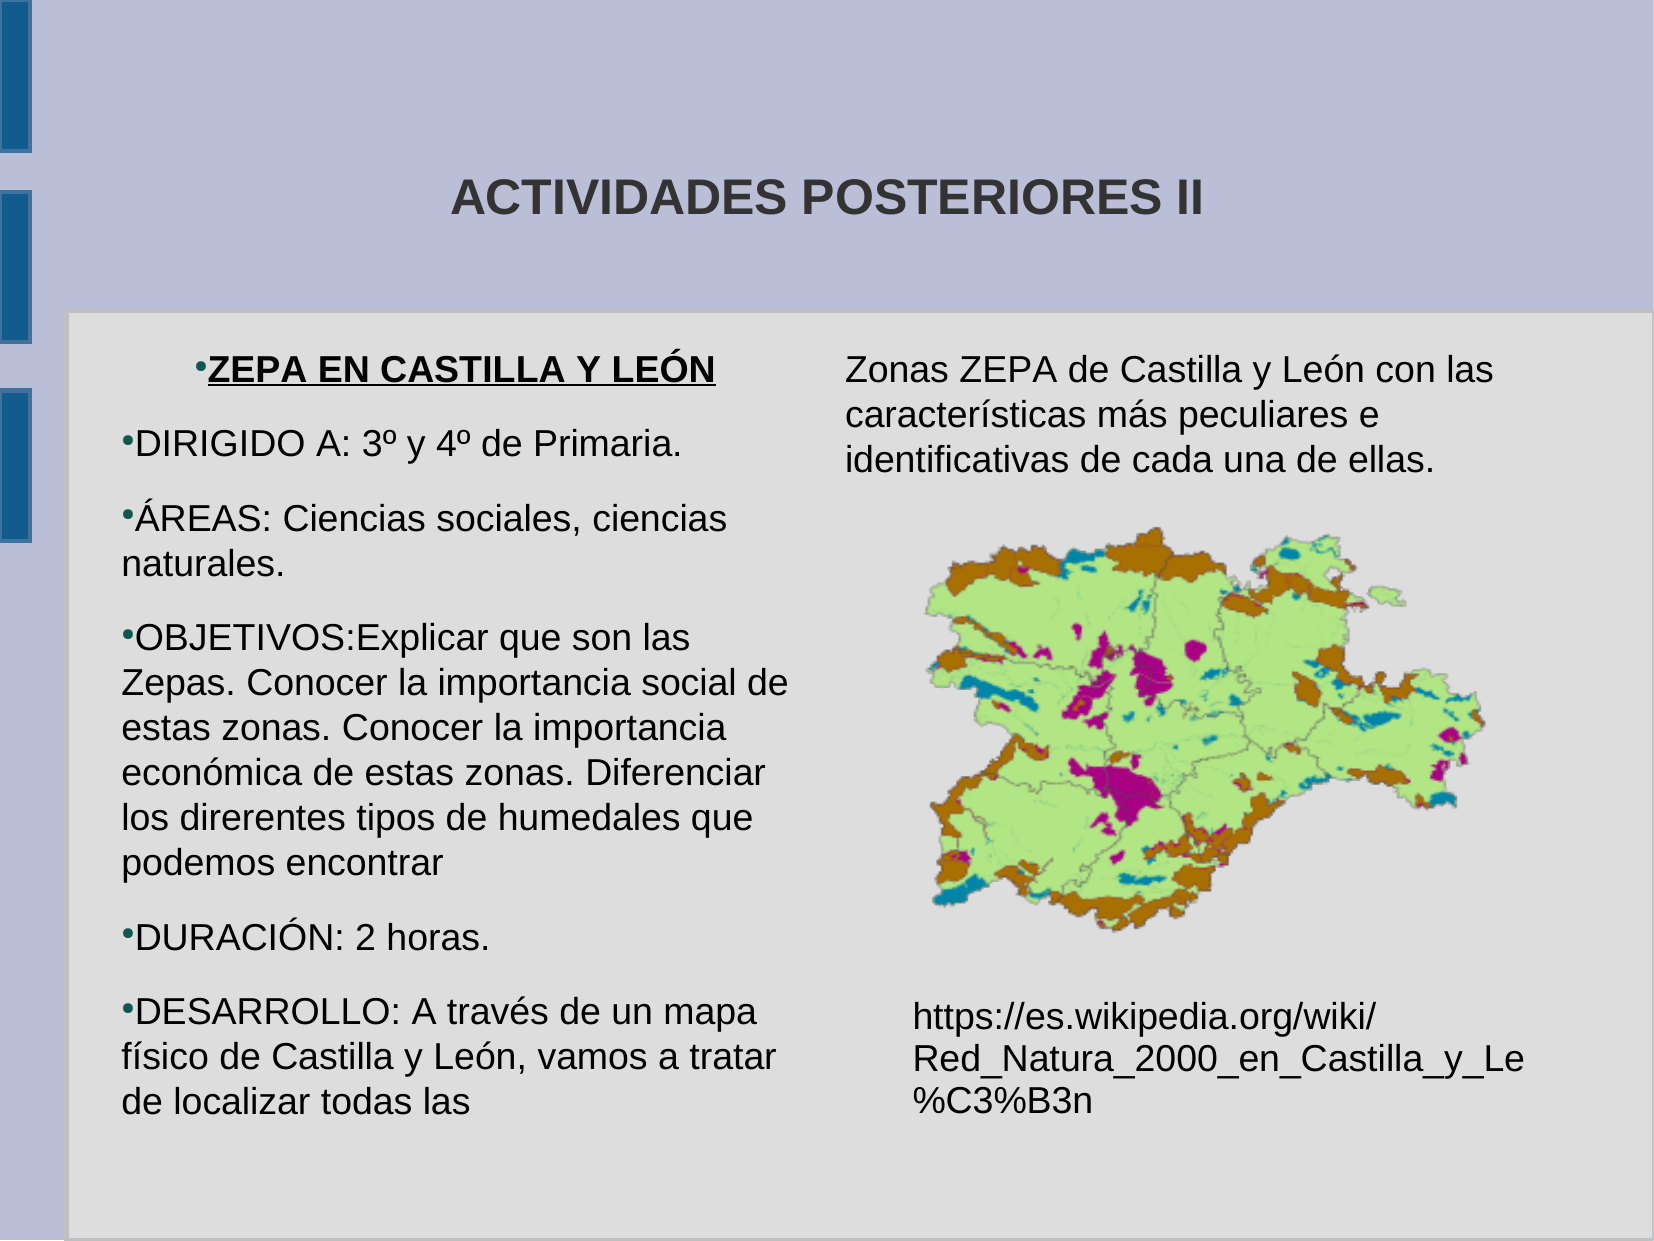

# ACTIVIDADES POSTERIORES II
ZEPA EN CASTILLA Y LEÓN
DIRIGIDO A: 3º y 4º de Primaria.
ÁREAS: Ciencias sociales, ciencias naturales.
OBJETIVOS:Explicar que son las Zepas. Conocer la importancia social de estas zonas. Conocer la importancia económica de estas zonas. Diferenciar los direrentes tipos de humedales que podemos encontrar
DURACIÓN: 2 horas.
DESARROLLO: A través de un mapa físico de Castilla y León, vamos a tratar de localizar todas las
Zonas ZEPA de Castilla y León con las características más peculiares e identificativas de cada una de ellas.
https://es.wikipedia.org/wiki/Red_Natura_2000_en_Castilla_y_Le%C3%B3n